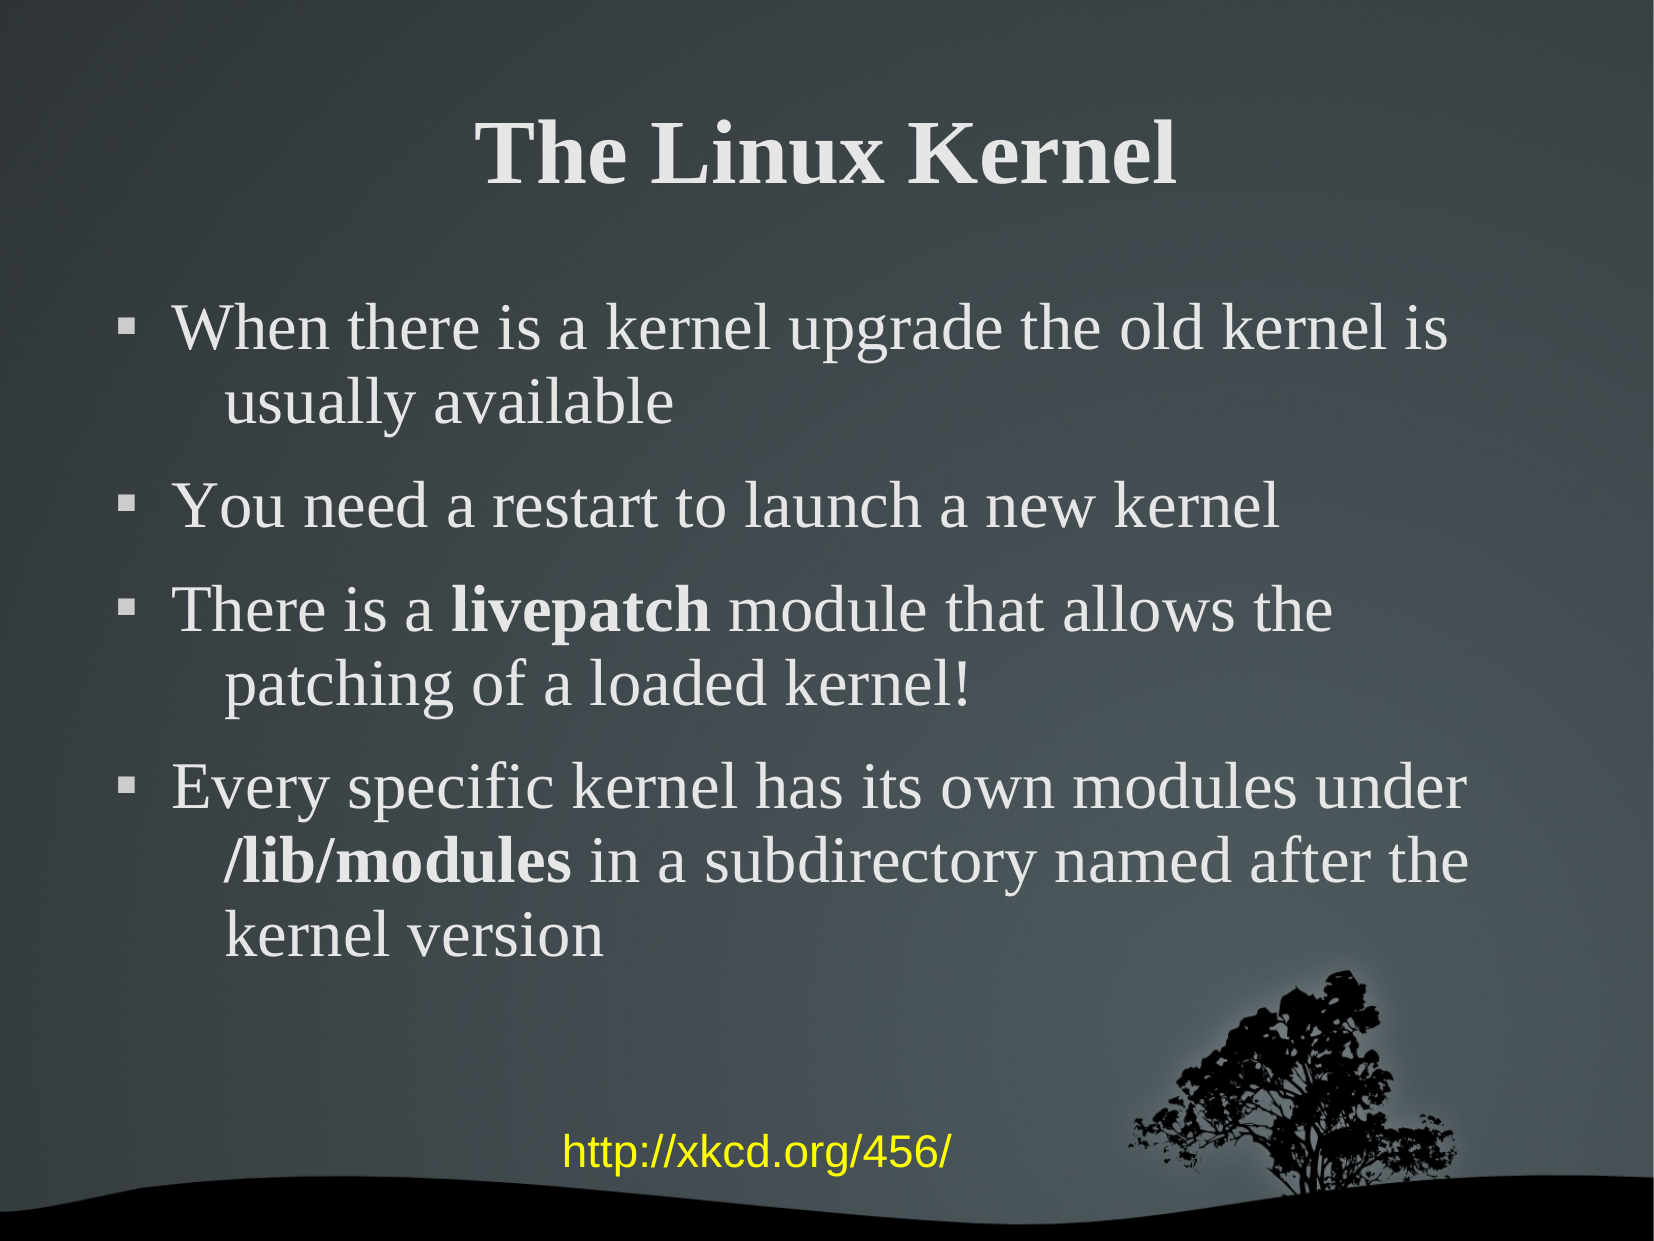

The Linux Kernel
# When there is a kernel upgrade the old kernel is usually available
You need a restart to launch a new kernel
There is a livepatch module that allows the patching of a loaded kernel!
Every specific kernel has its own modules under /lib/modules in a subdirectory named after the kernel version
http://xkcd.org/456/